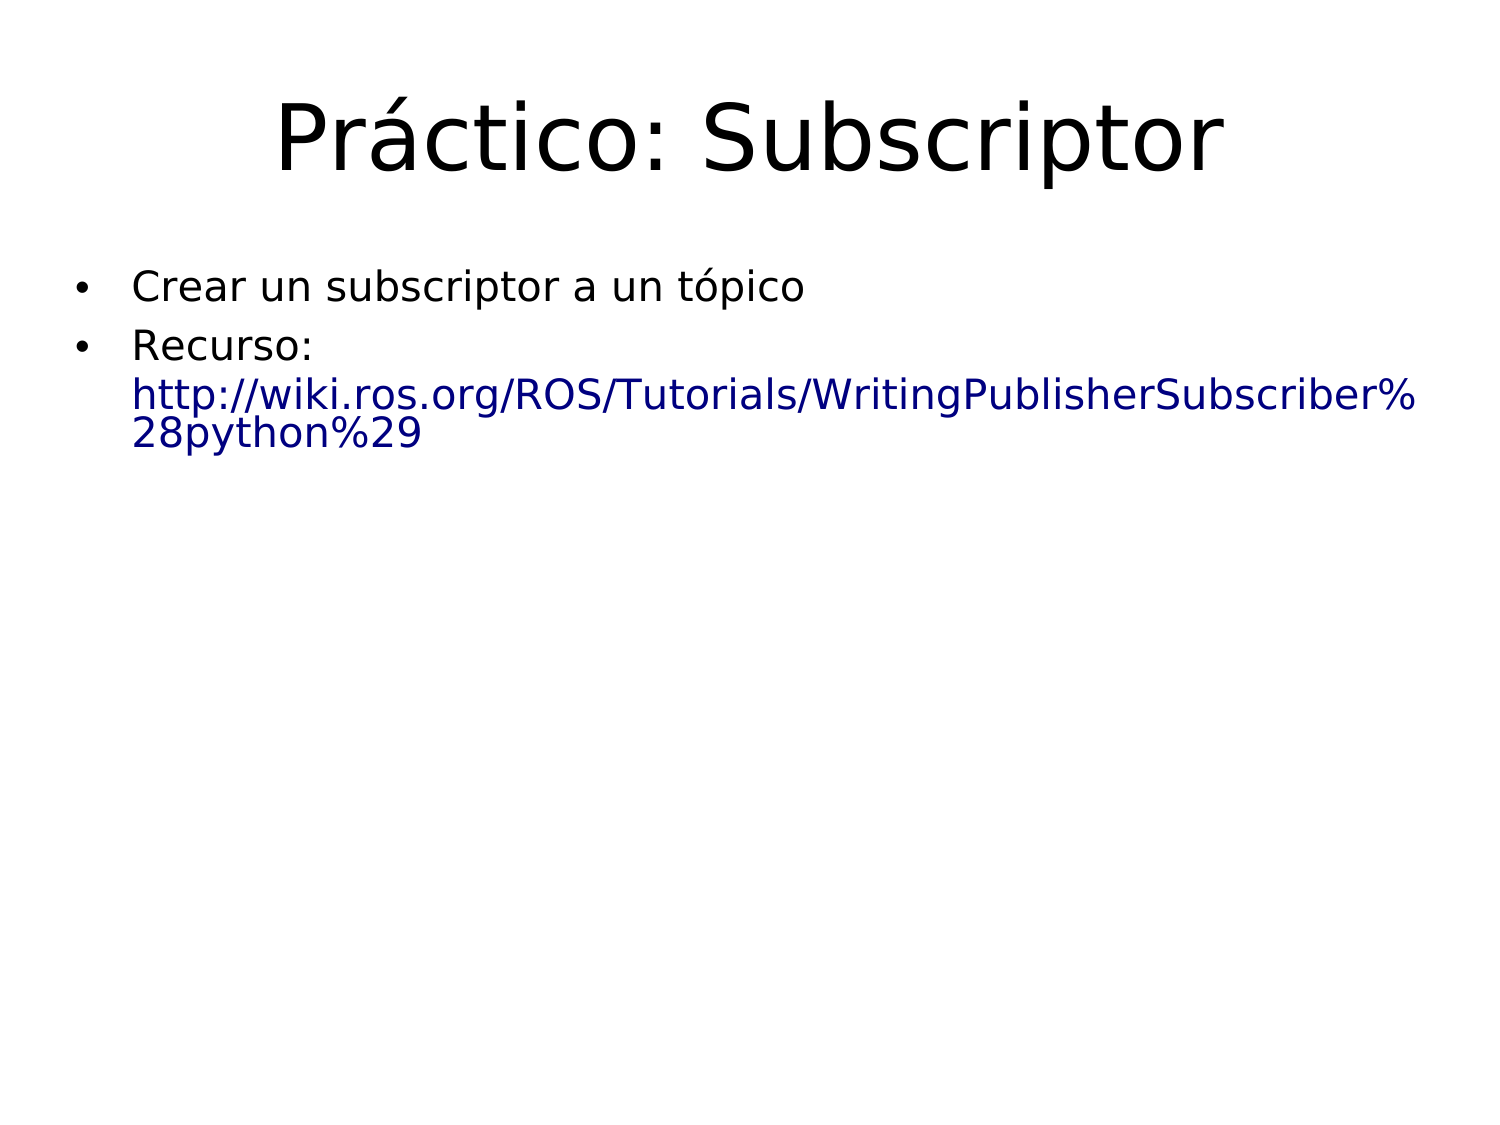

# Práctico: Subscriptor
Crear un subscriptor a un tópico
Recurso: http://wiki.ros.org/ROS/Tutorials/WritingPublisherSubscriber%28python%29